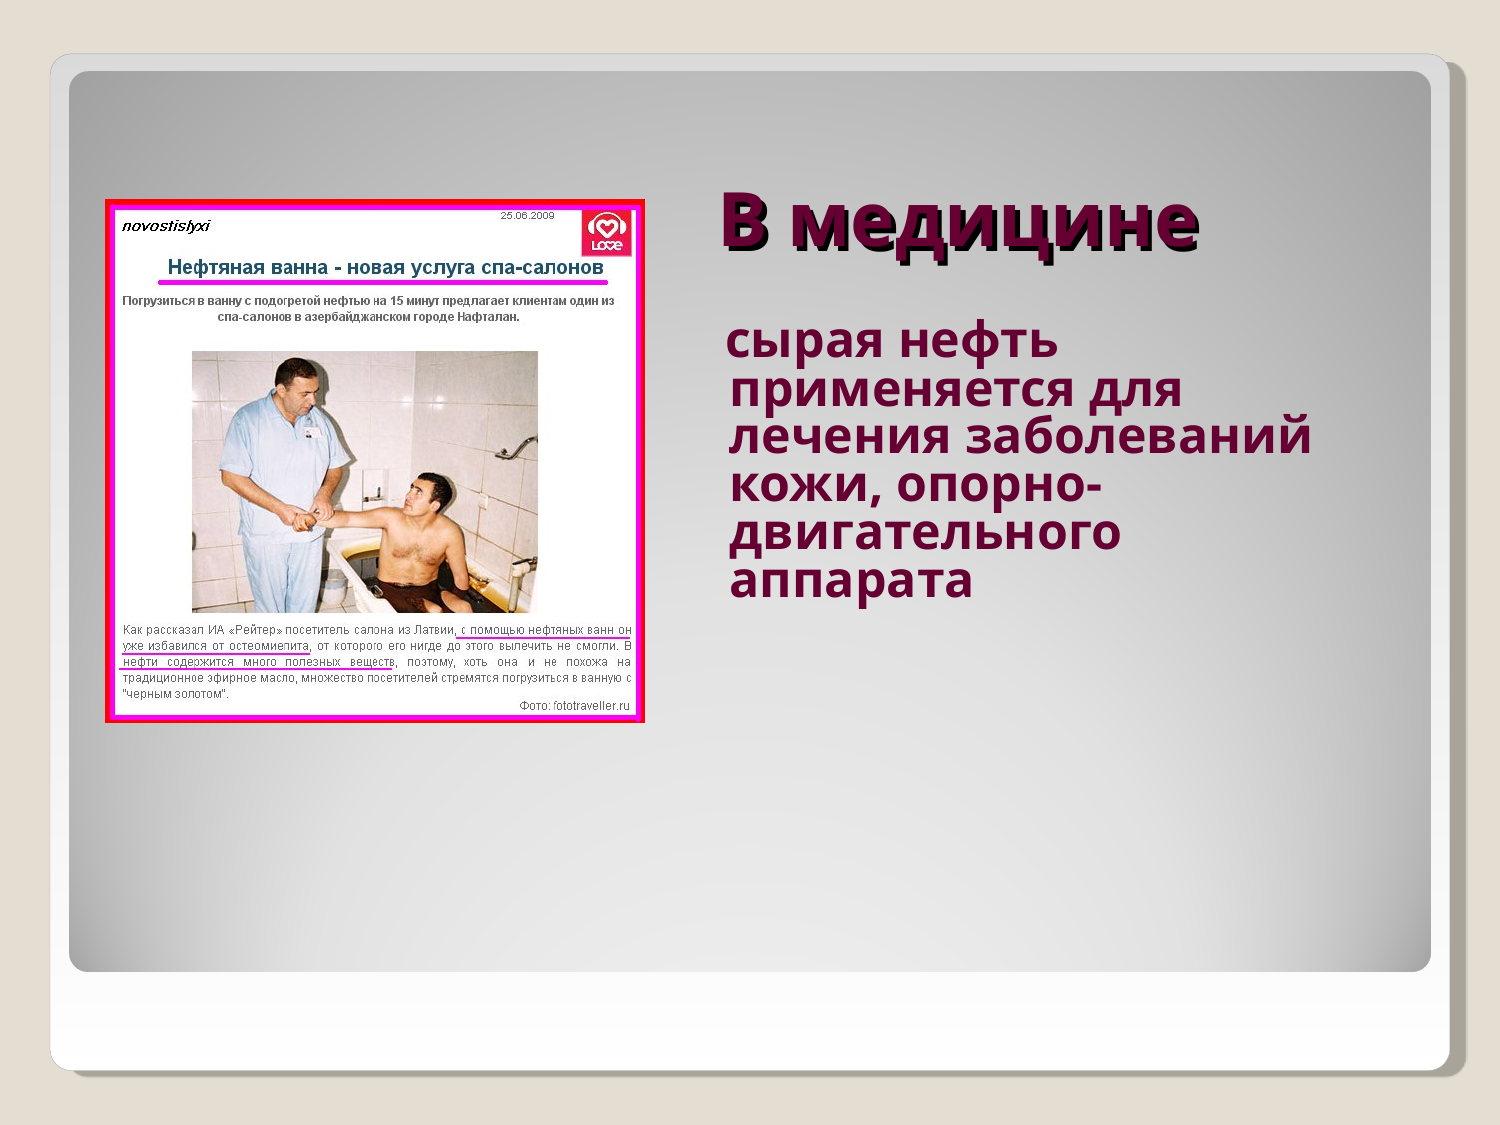

# В медицине
 сырая нефть применяется для лечения заболеваний кожи, опорно-двигательного аппарата